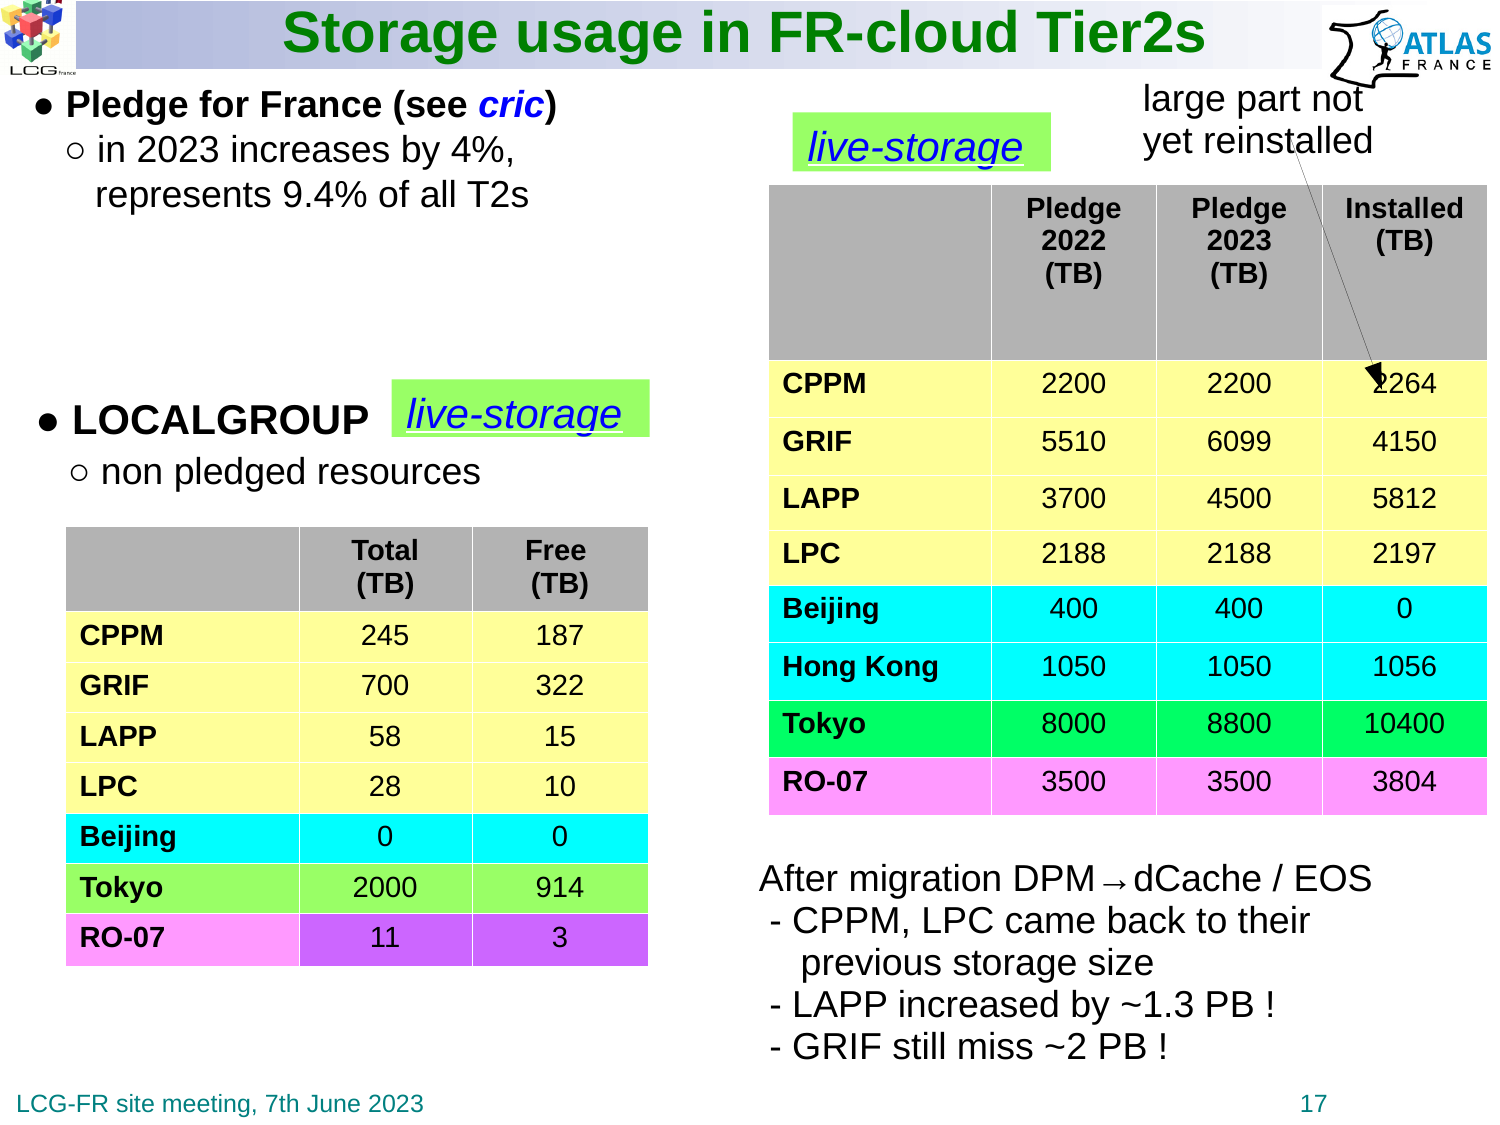

Storage usage in FR-cloud Tier2s
large part not yet reinstalled
● Pledge for France (see cric)
 ○ in 2023 increases by 4%,
 represents 9.4% of all T2s
live-storage
| | Pledge 2022 (TB) | Pledge 2023 (TB) | Installed (TB) |
| --- | --- | --- | --- |
| CPPM | 2200 | 2200 | 2264 |
| GRIF | 5510 | 6099 | 4150 |
| LAPP | 3700 | 4500 | 5812 |
| LPC | 2188 | 2188 | 2197 |
| Beijing | 400 | 400 | 0 |
| Hong Kong | 1050 | 1050 | 1056 |
| Tokyo | 8000 | 8800 | 10400 |
| RO-07 | 3500 | 3500 | 3804 |
live-storage
● LOCALGROUP
 ○ non pledged resources
| | Total (TB) | Free (TB) |
| --- | --- | --- |
| CPPM | 245 | 187 |
| GRIF | 700 | 322 |
| LAPP | 58 | 15 |
| LPC | 28 | 10 |
| Beijing | 0 | 0 |
| Tokyo | 2000 | 914 |
| RO-07 | 11 | 3 |
After migration DPM→dCache / EOS
 - CPPM, LPC came back to their
 previous storage size
 - LAPP increased by ~1.3 PB !
 - GRIF still miss ~2 PB !